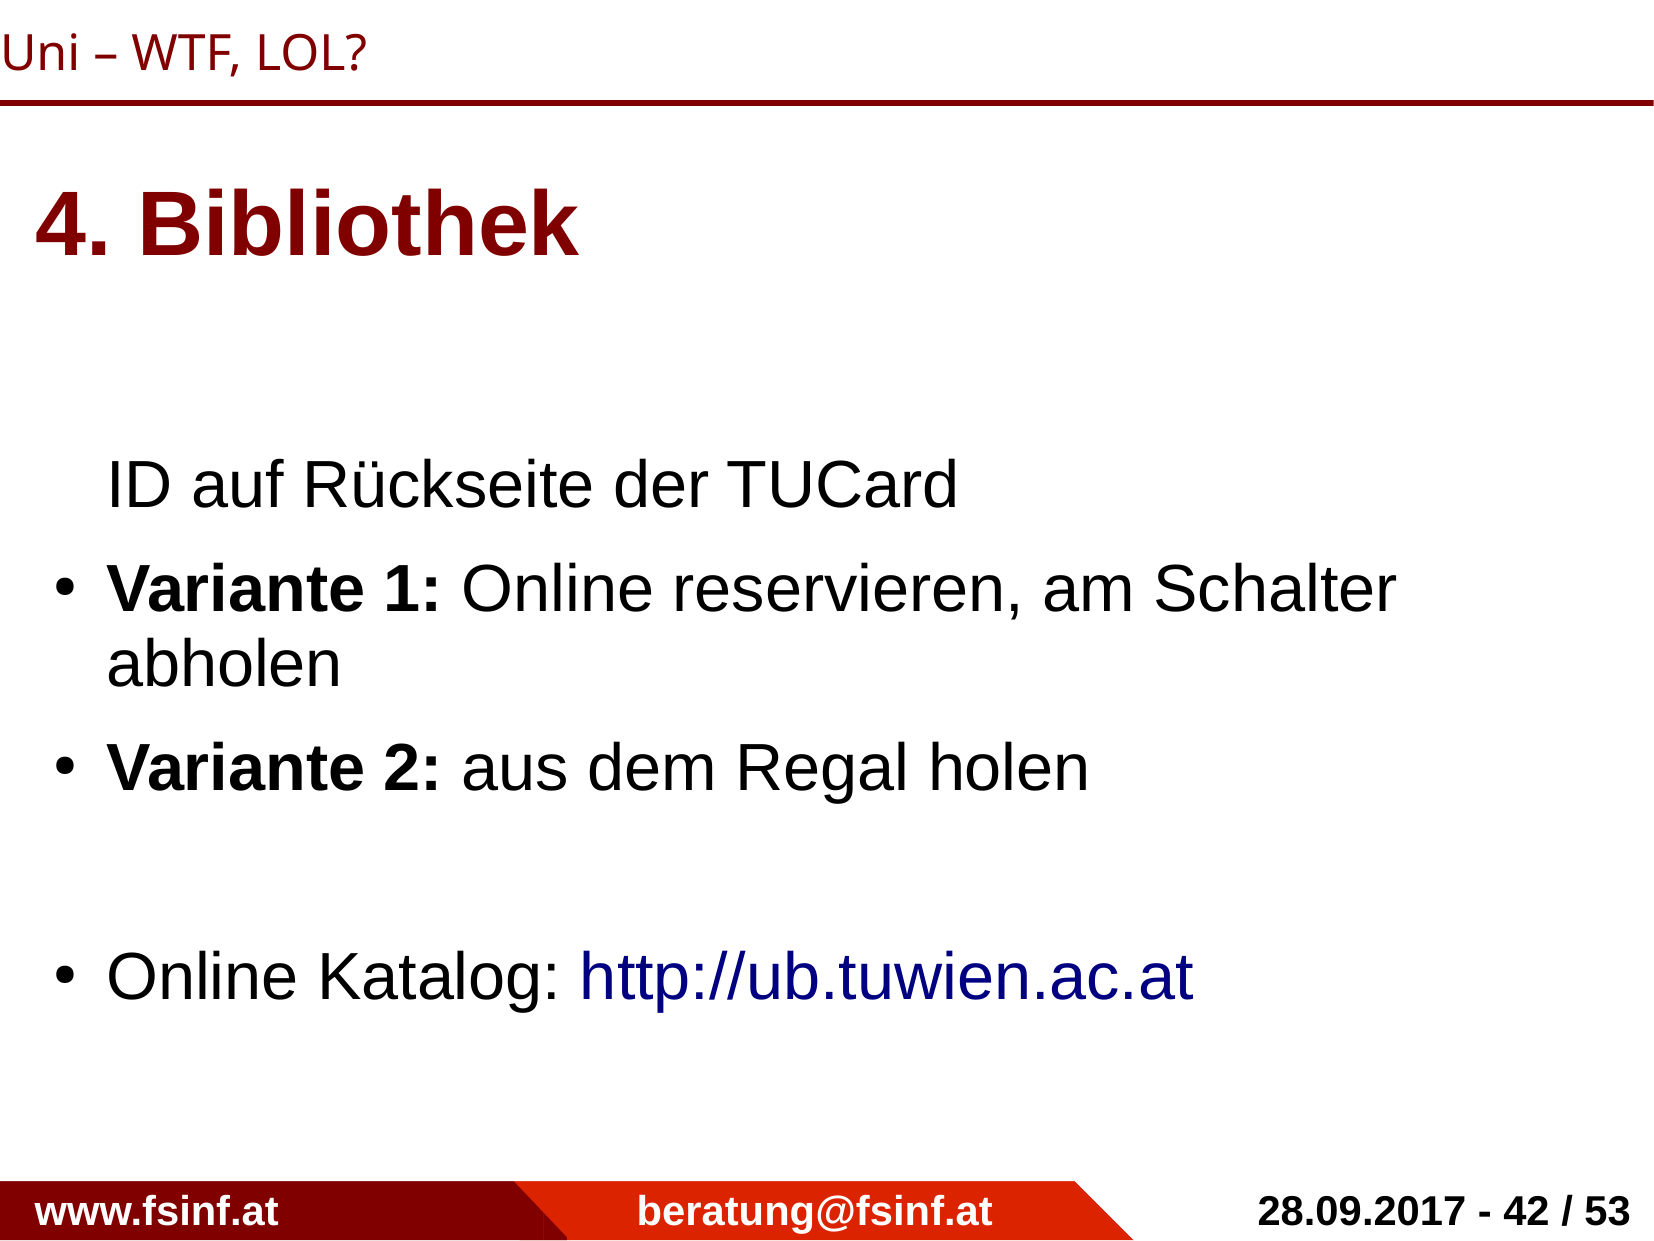

# 4. Bibliothek
ID auf Rückseite der TUCard
Variante 1: Online reservieren, am Schalter abholen
Variante 2: aus dem Regal holen
Online Katalog: http://ub.tuwien.ac.at